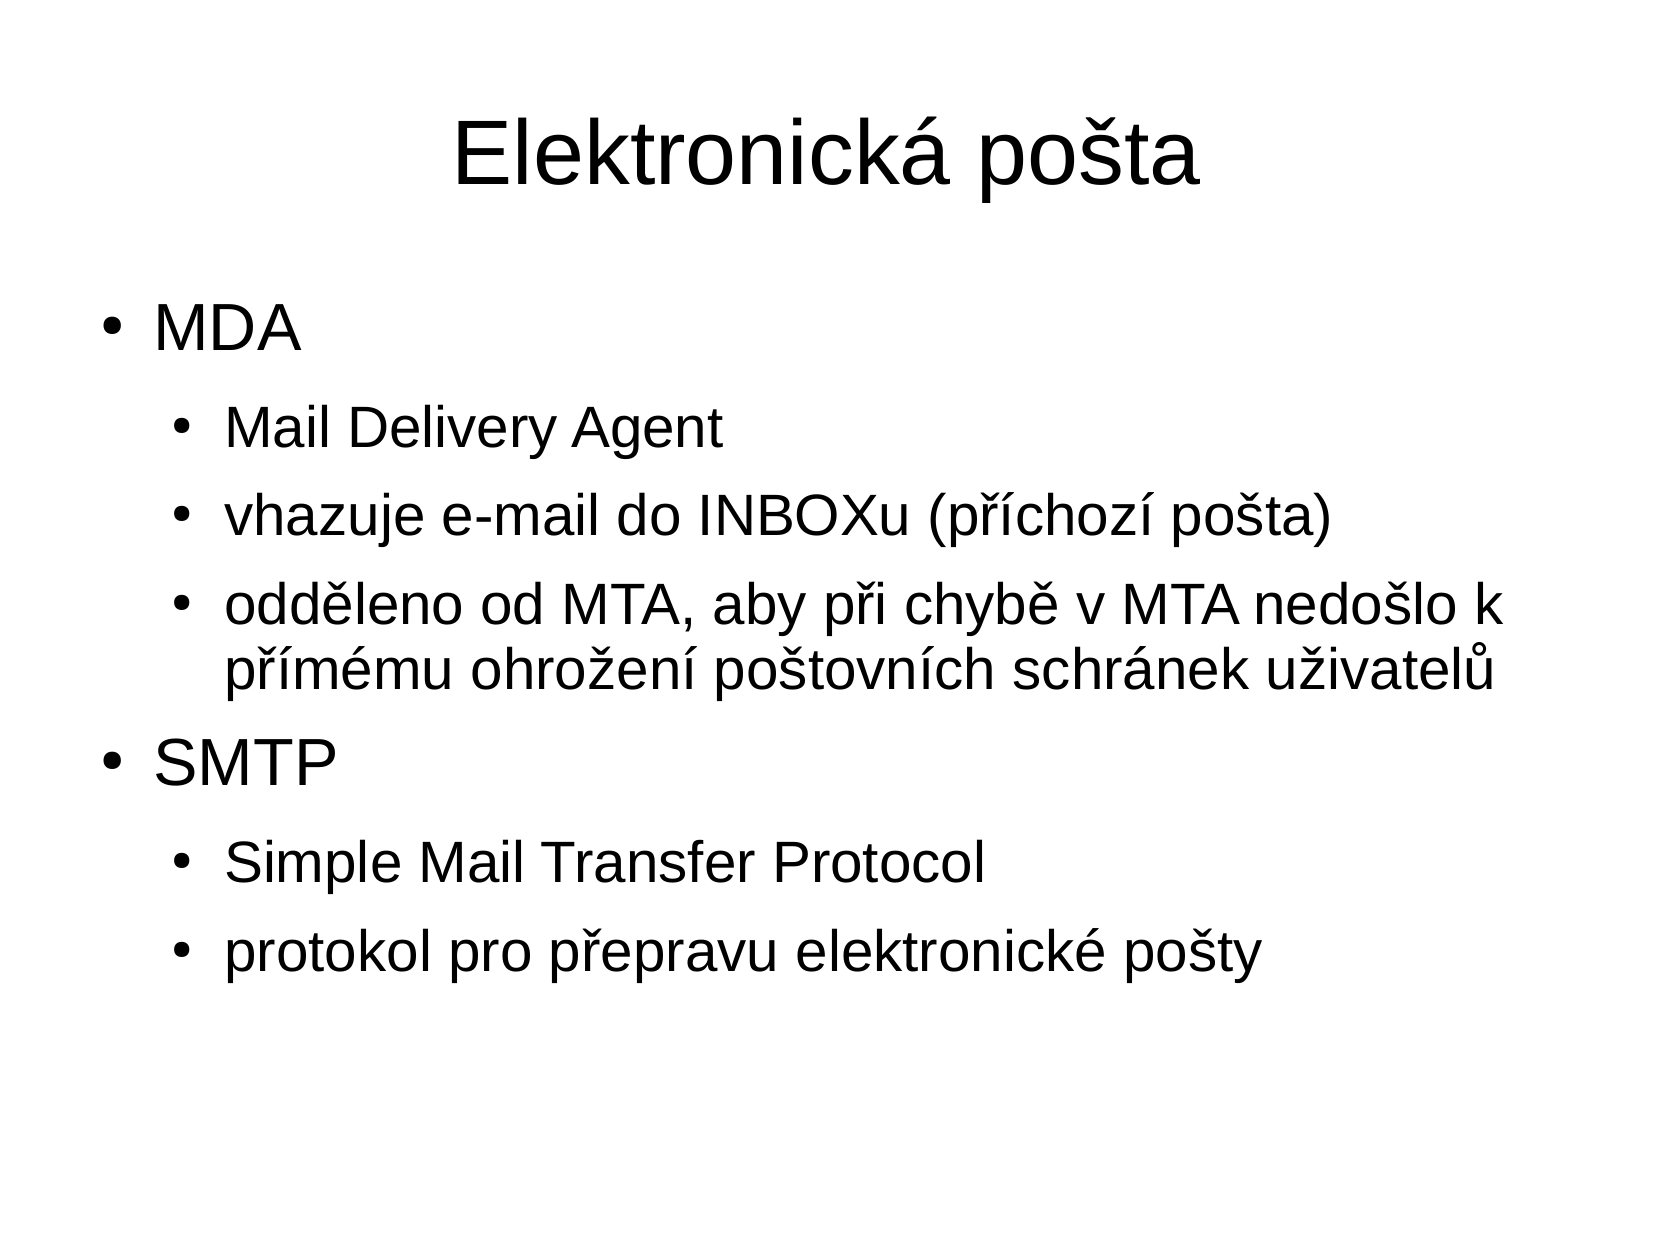

# Elektronická pošta
MDA
Mail Delivery Agent
vhazuje e-mail do INBOXu (příchozí pošta)
odděleno od MTA, aby při chybě v MTA nedošlo k přímému ohrožení poštovních schránek uživatelů
SMTP
Simple Mail Transfer Protocol
protokol pro přepravu elektronické pošty